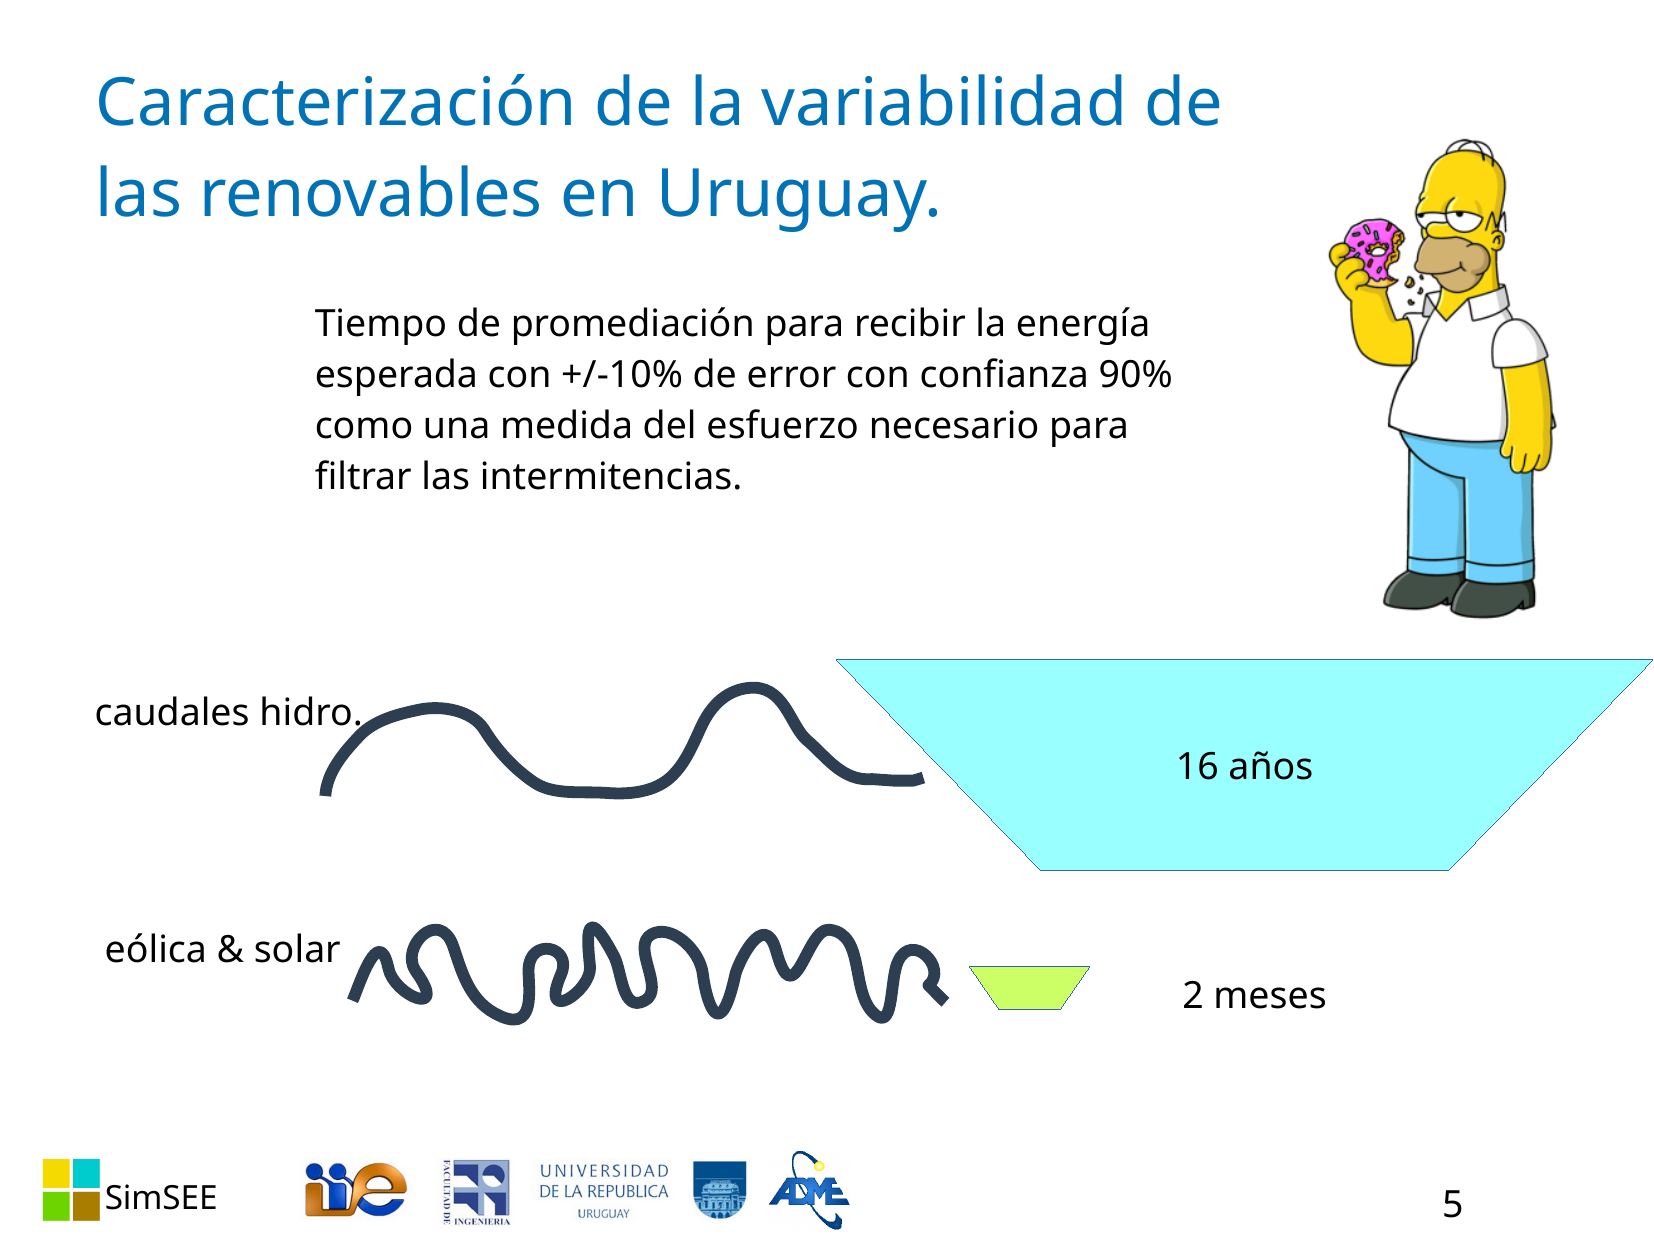

# Caracterización de la variabilidad de las renovables en Uruguay.
Tiempo de promediación para recibir la energía esperada con +/-10% de error con confianza 90% como una medida del esfuerzo necesario para filtrar las intermitencias.
16 años
caudales hidro.
eólica & solar
2 meses